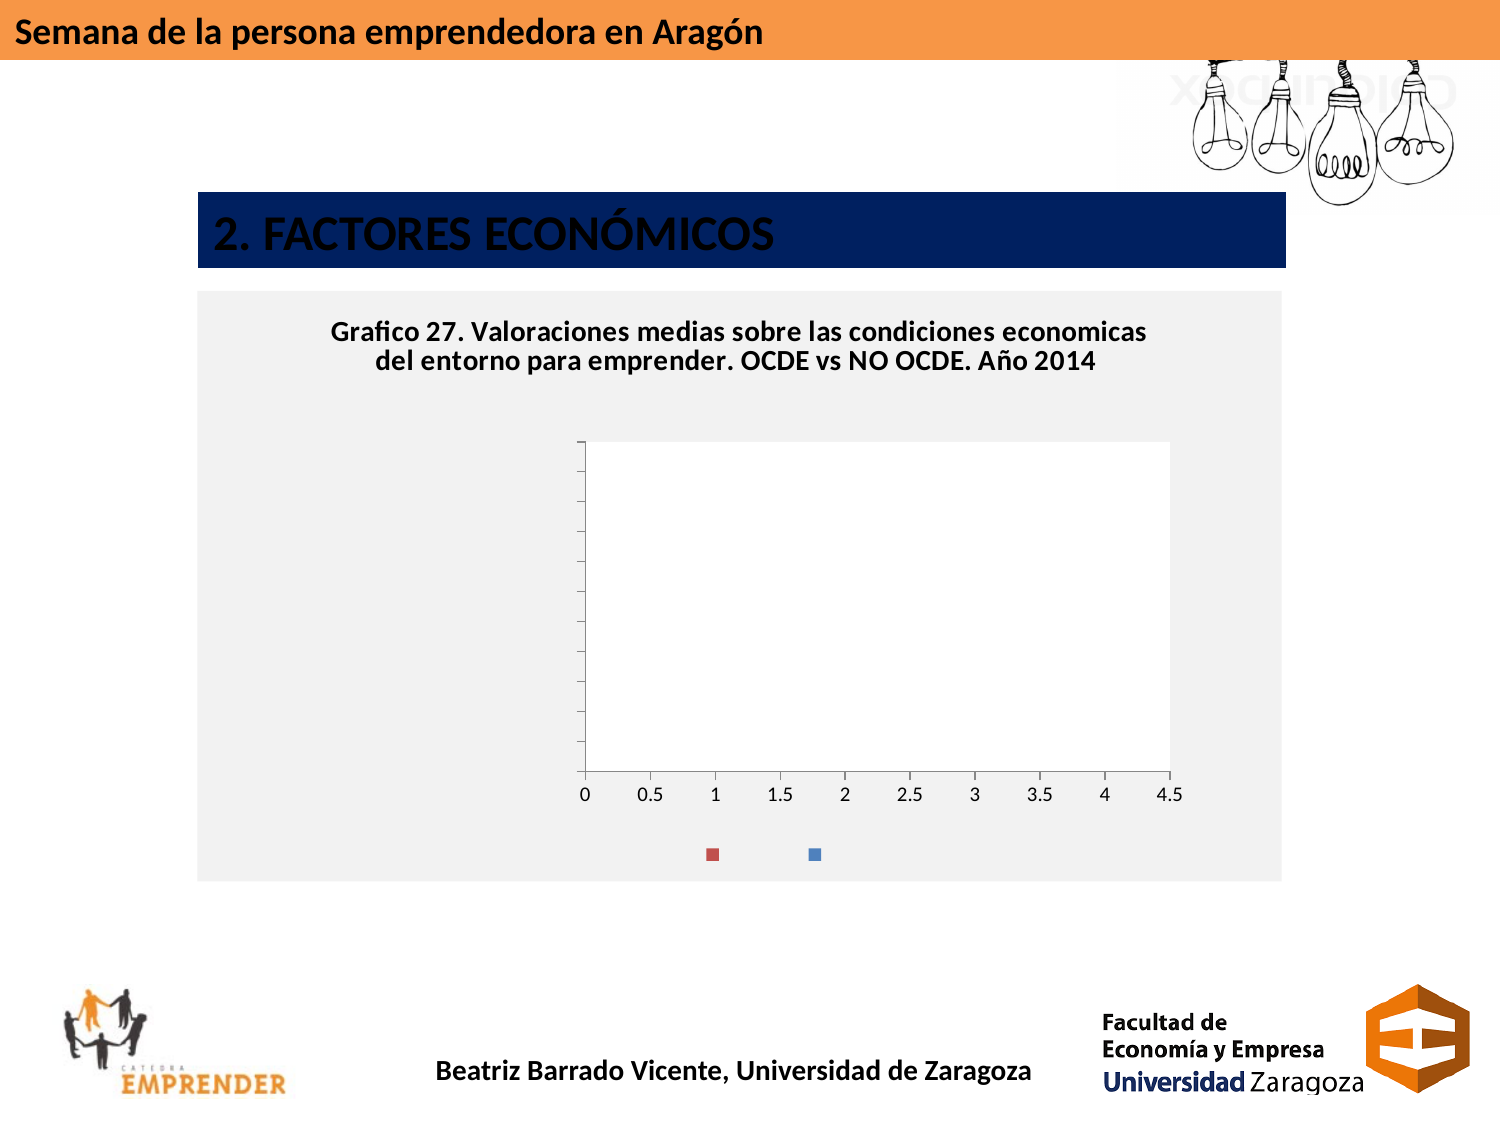

Semana de la persona emprendedora en Aragón
2. FACTORES ECONÓMICOS
### Chart: Grafico 27. Valoraciones medias sobre las condiciones economicas del entorno para emprender. OCDE vs NO OCDE. Año 2014
| Category | | |
|---|---|---|
Beatriz Barrado Vicente, Universidad de Zaragoza